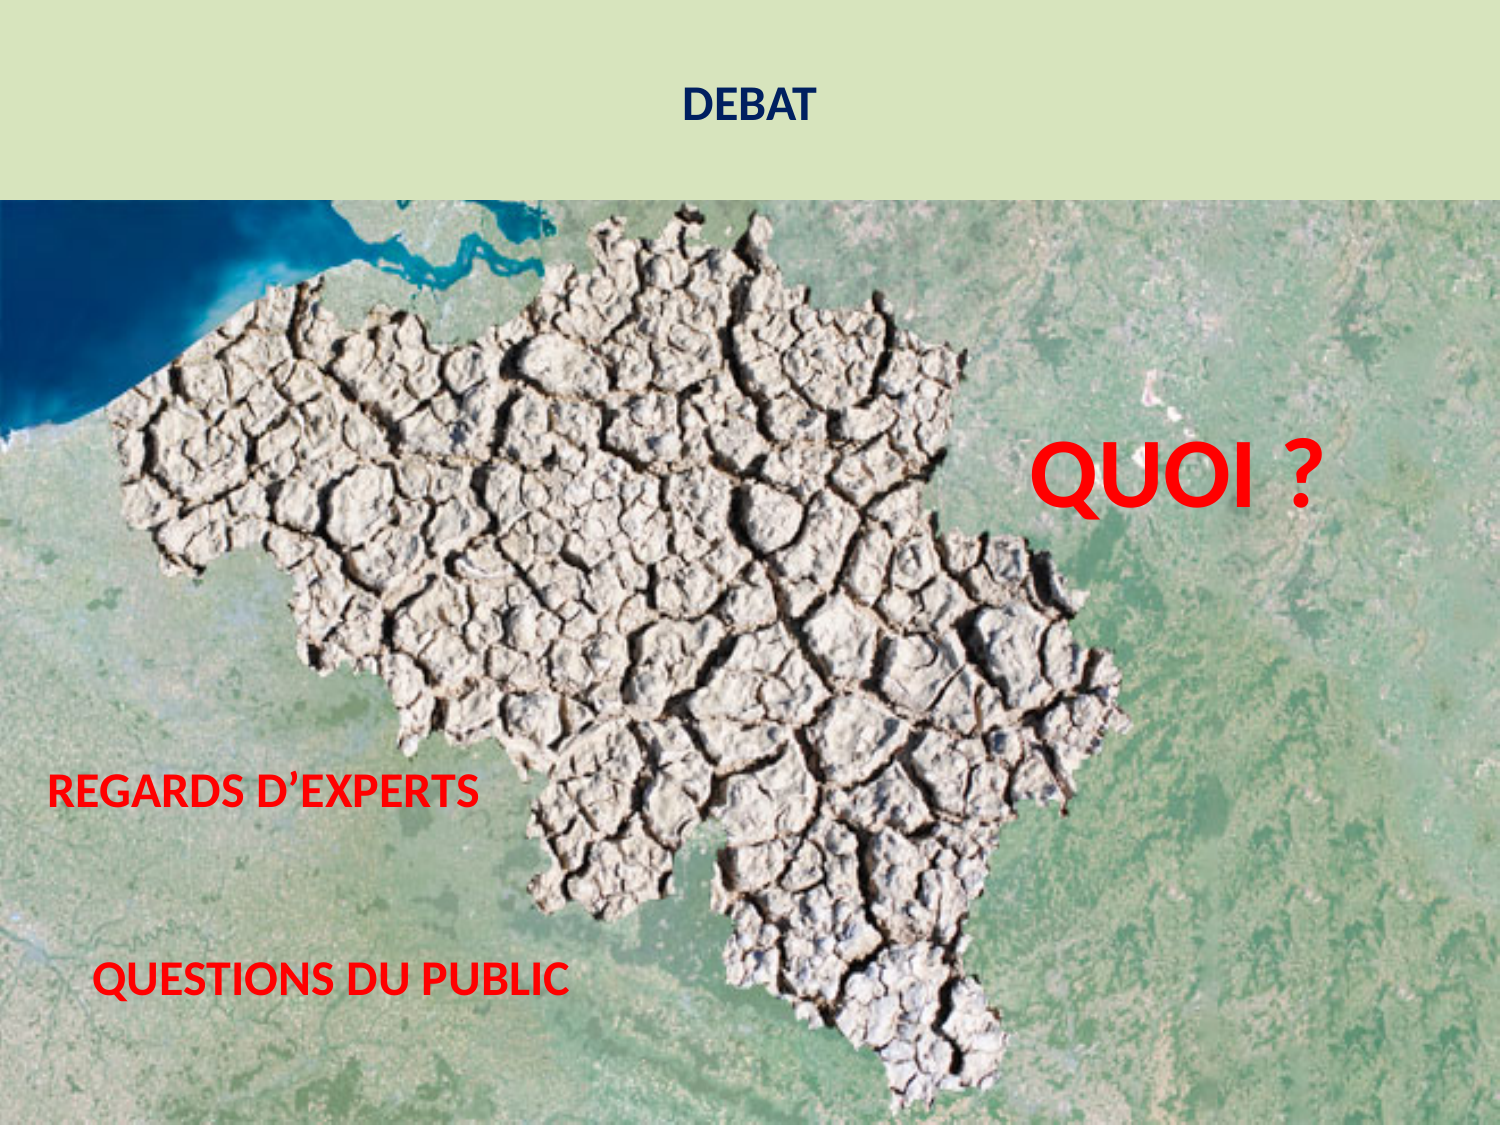

# DEBAT
QUOI ?
REGARDS D’EXPERTS
QUESTIONS DU PUBLIC